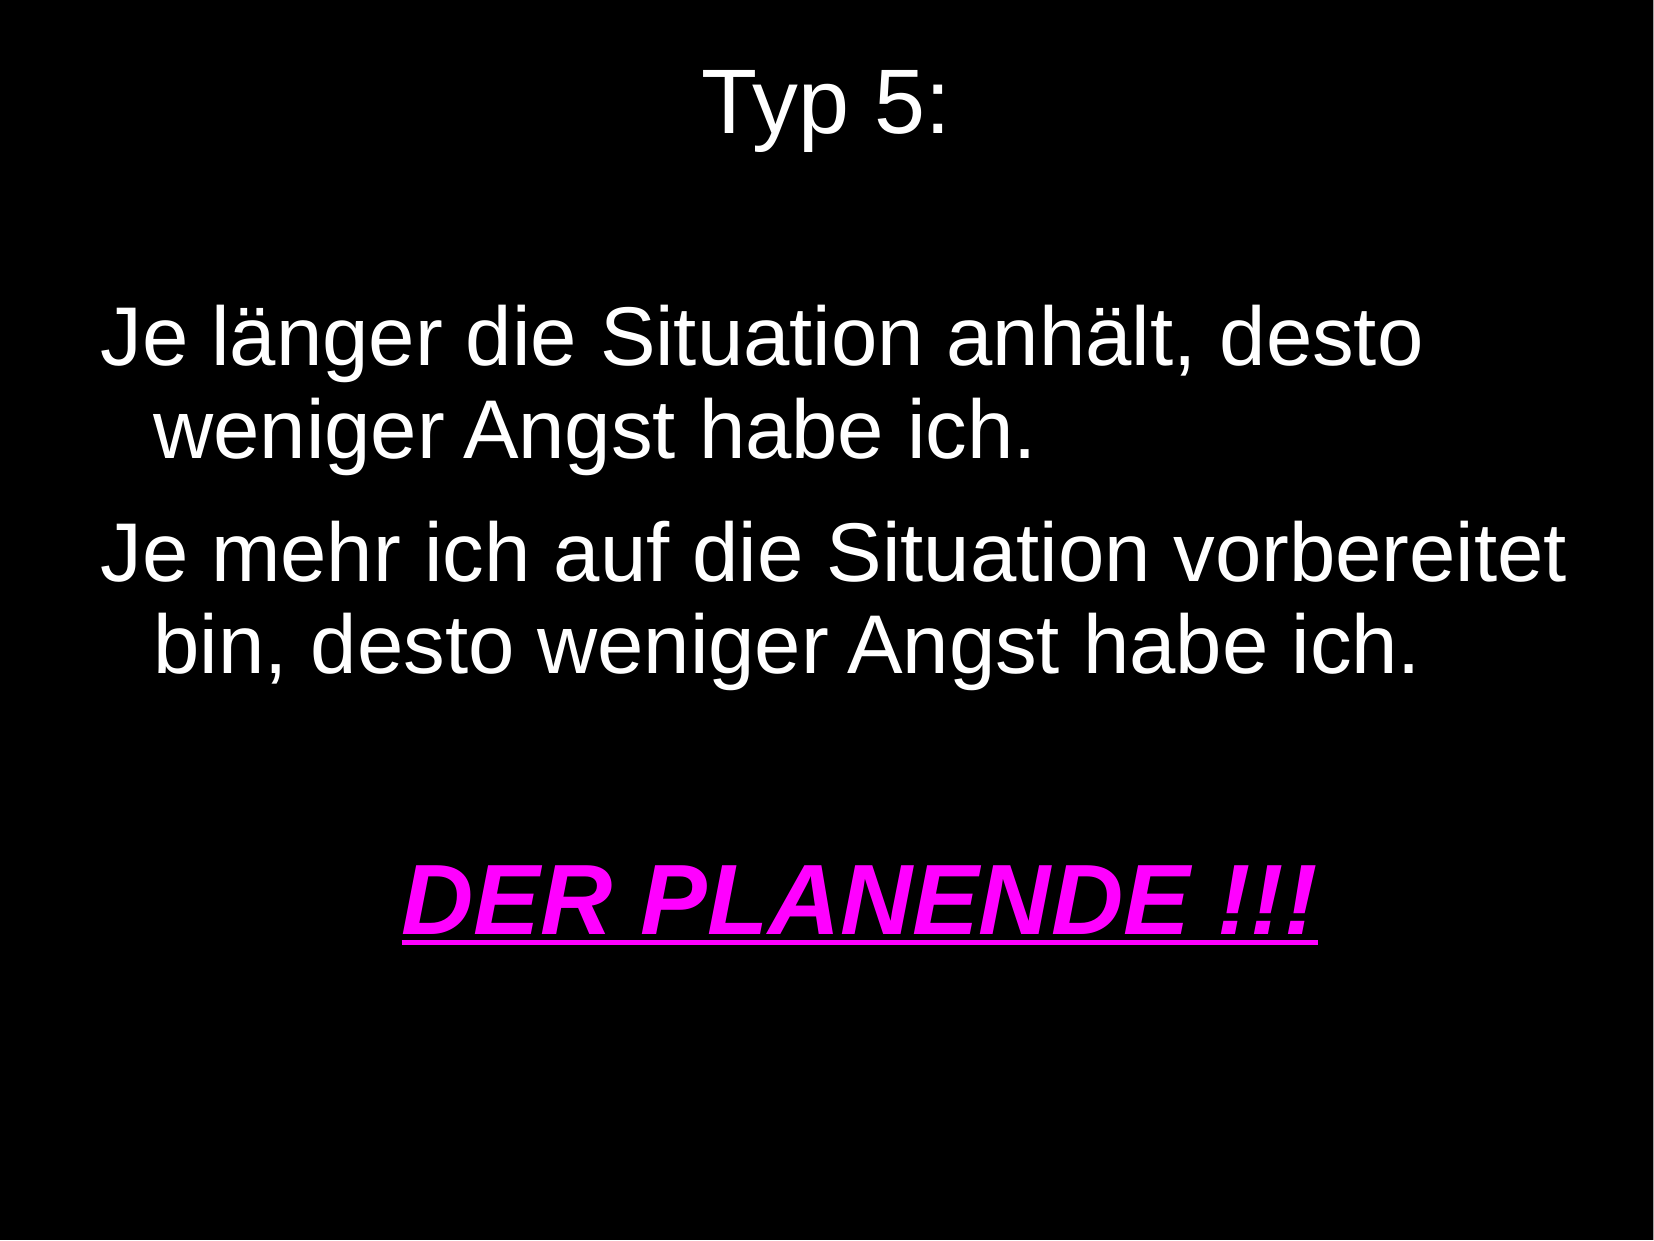

# Typ 5:
Je länger die Situation anhält, desto weniger Angst habe ich.
Je mehr ich auf die Situation vorbereitet bin, desto weniger Angst habe ich.
DER PLANENDE !!!